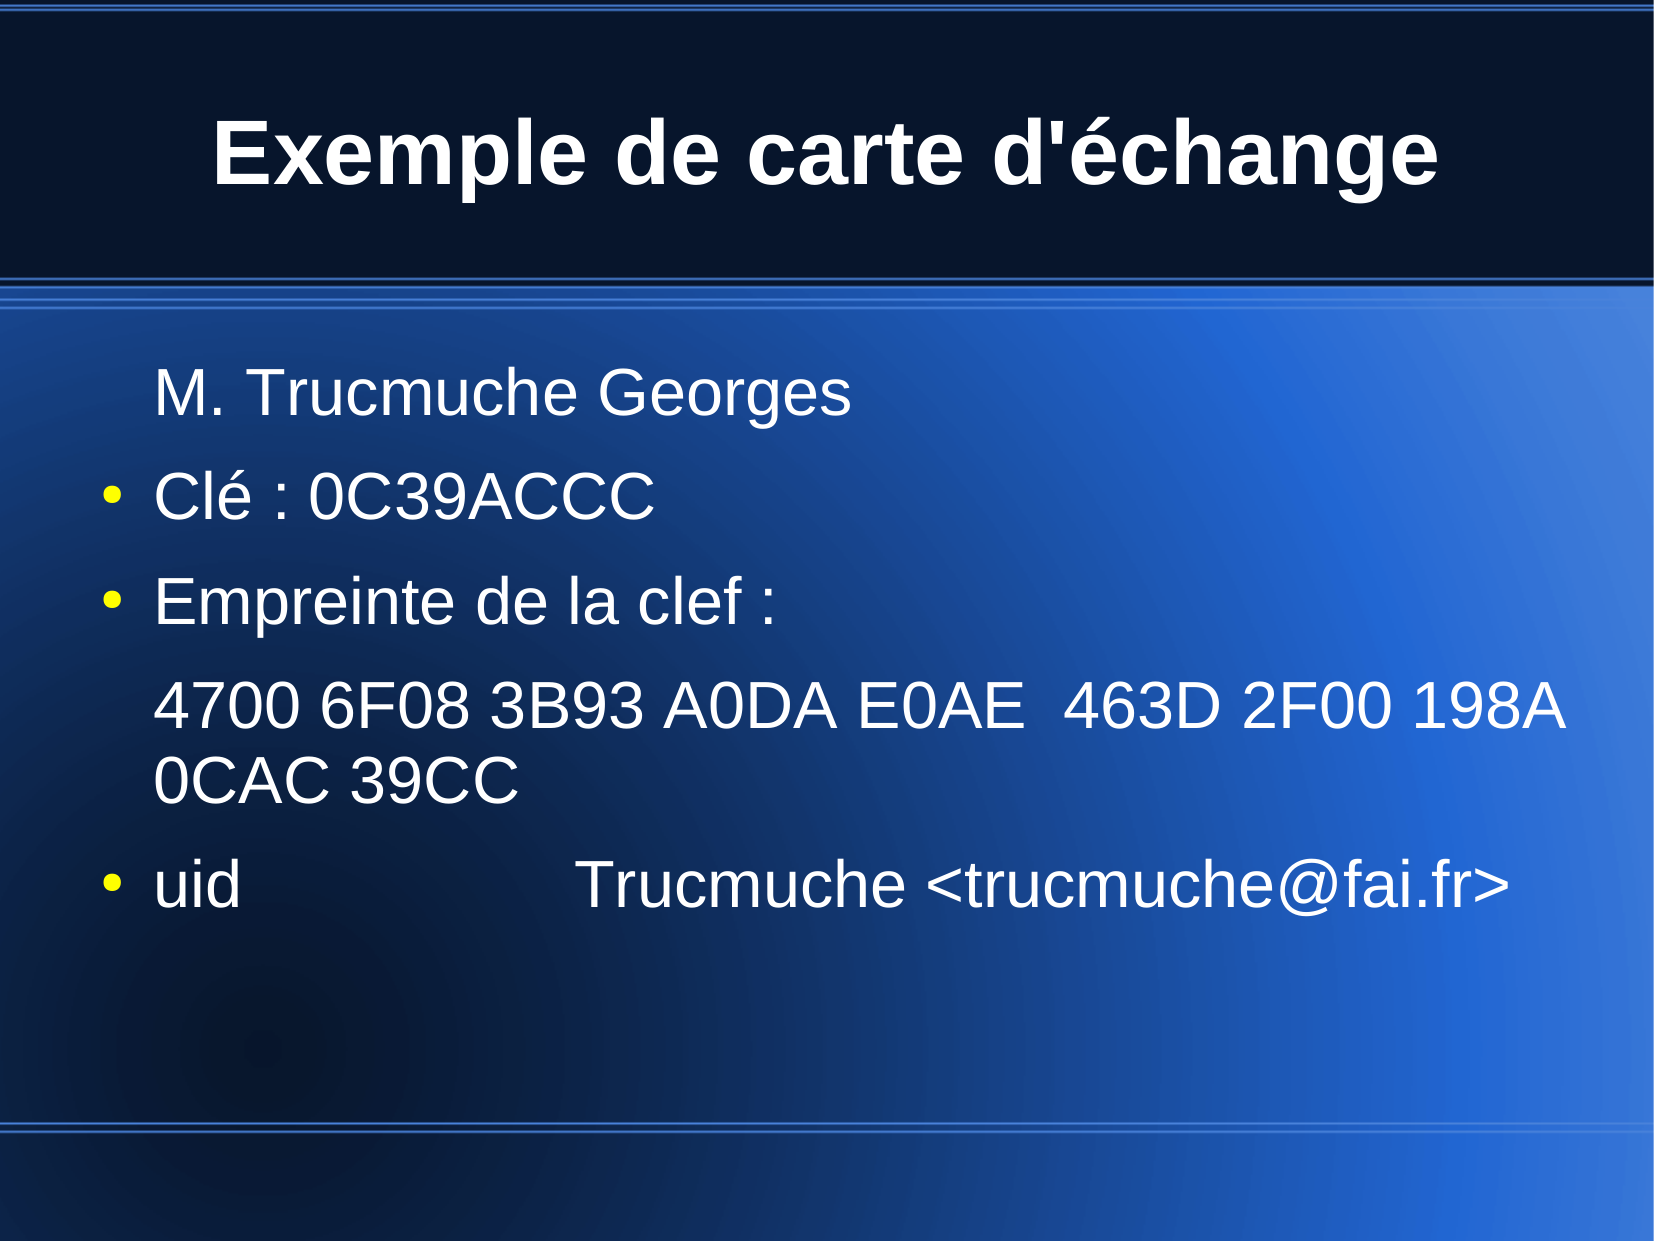

# Exemple de carte d'échange
M. Trucmuche Georges
Clé : 0C39ACCC
Empreinte de la clef :
4700 6F08 3B93 A0DA E0AE 463D 2F00 198A 0CAC 39CC
uid Trucmuche <trucmuche@fai.fr>